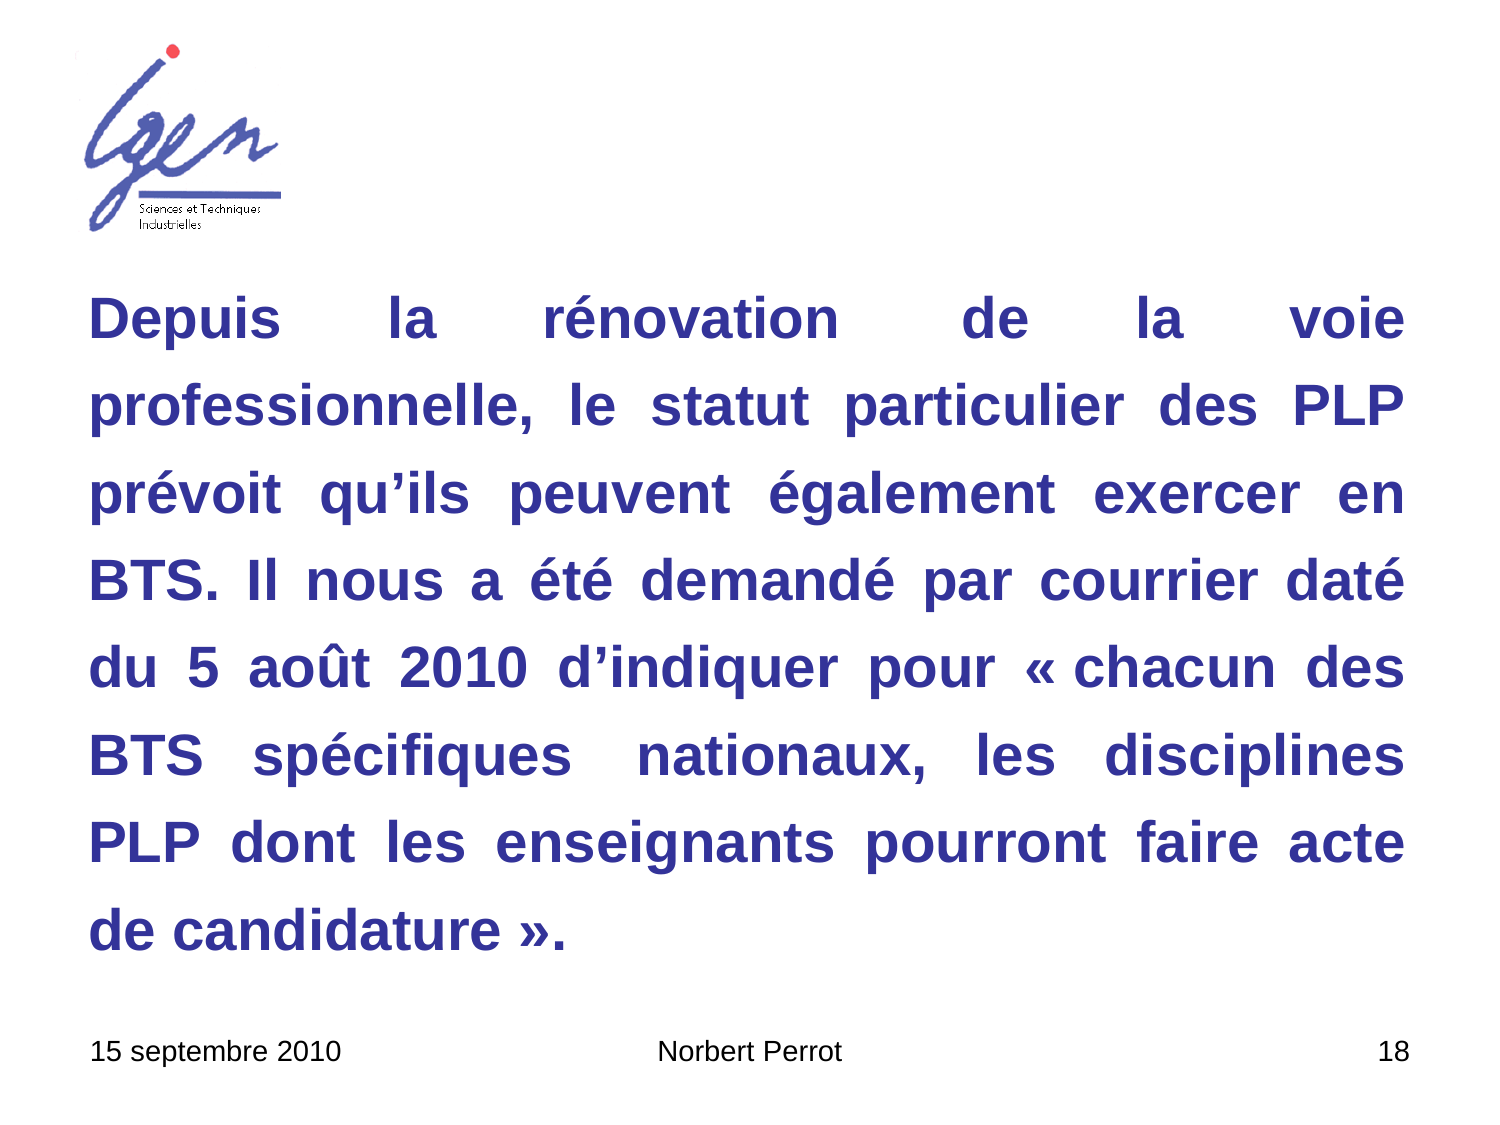

Depuis la rénovation  de la voie professionnelle, le statut particulier des PLP prévoit qu’ils peuvent également exercer en BTS. Il nous a été demandé par courrier daté du 5 août 2010 d’indiquer pour « chacun des BTS spécifiques  nationaux, les disciplines PLP dont les enseignants pourront faire acte de candidature ».
15 septembre 2010
Norbert Perrot